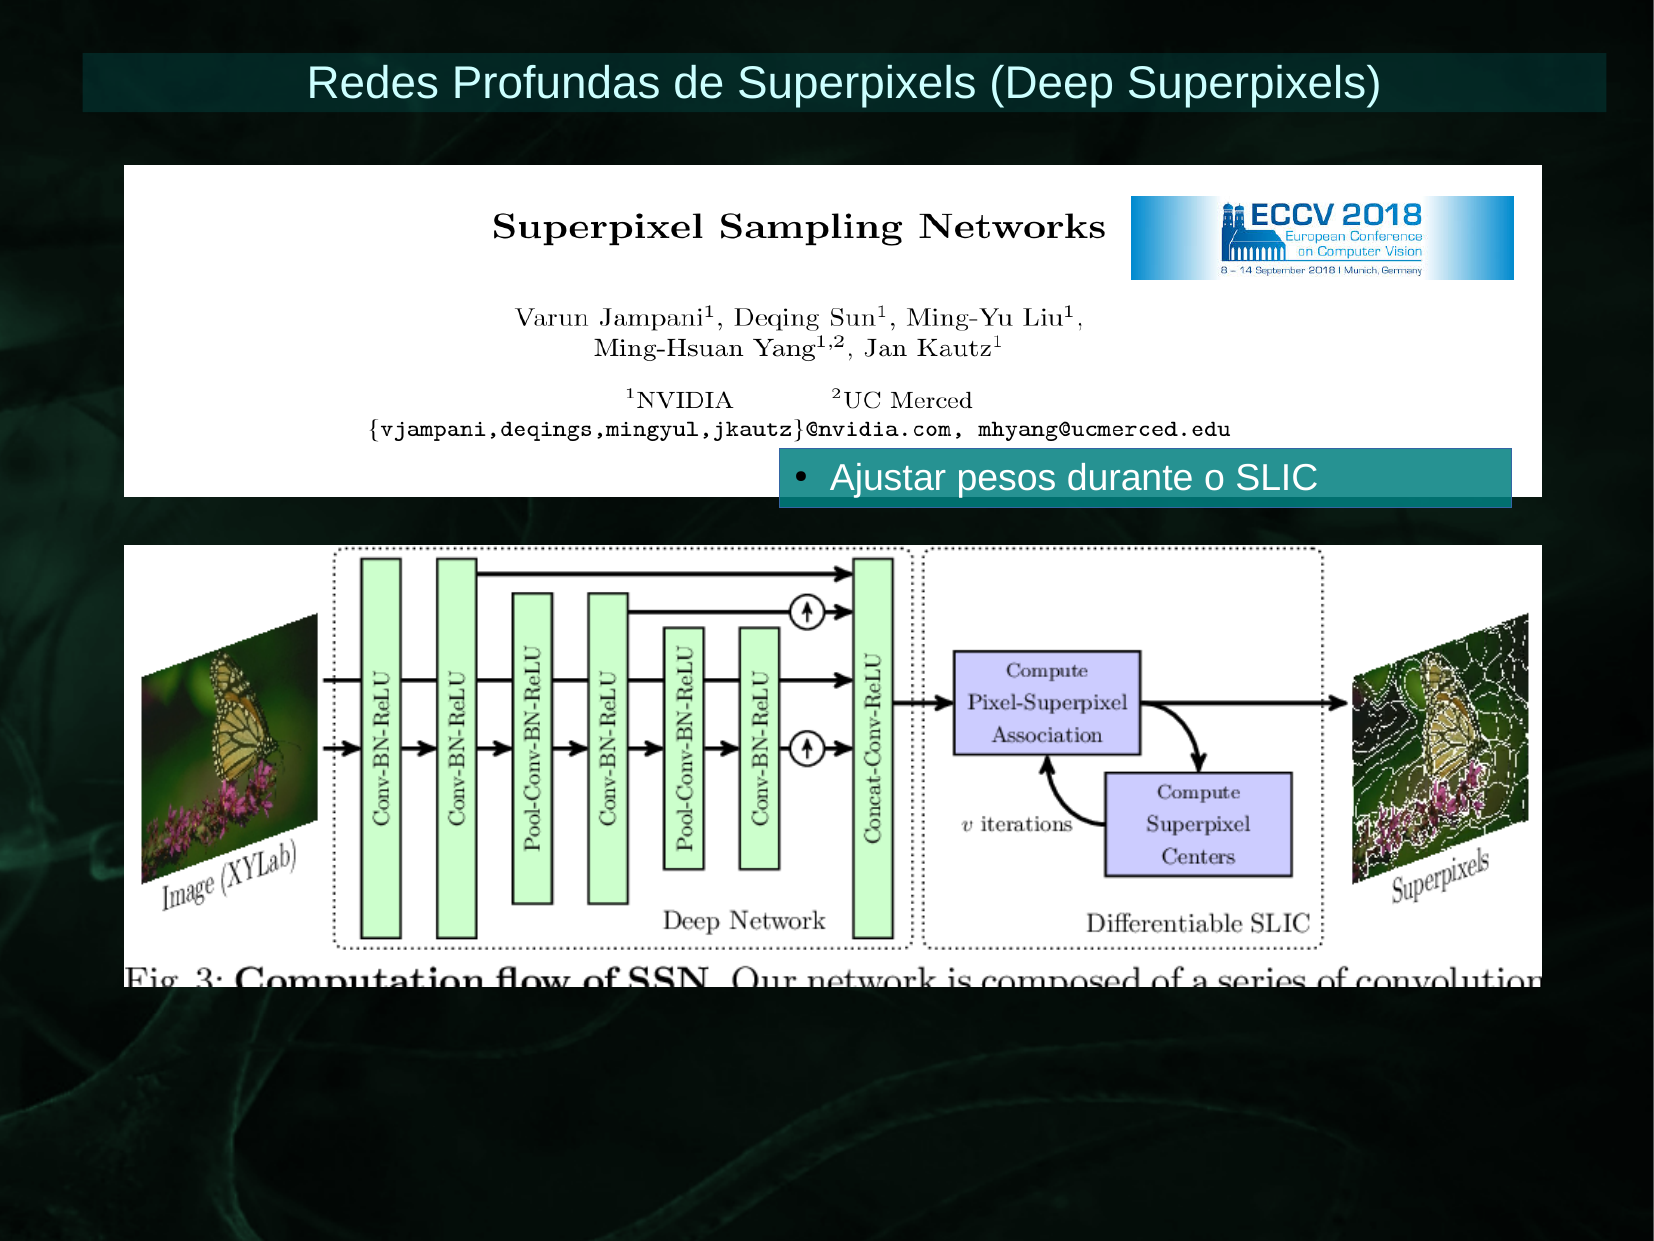

Redes Profundas de Superpixels (Deep Superpixels)
Ajustar pesos durante o SLIC